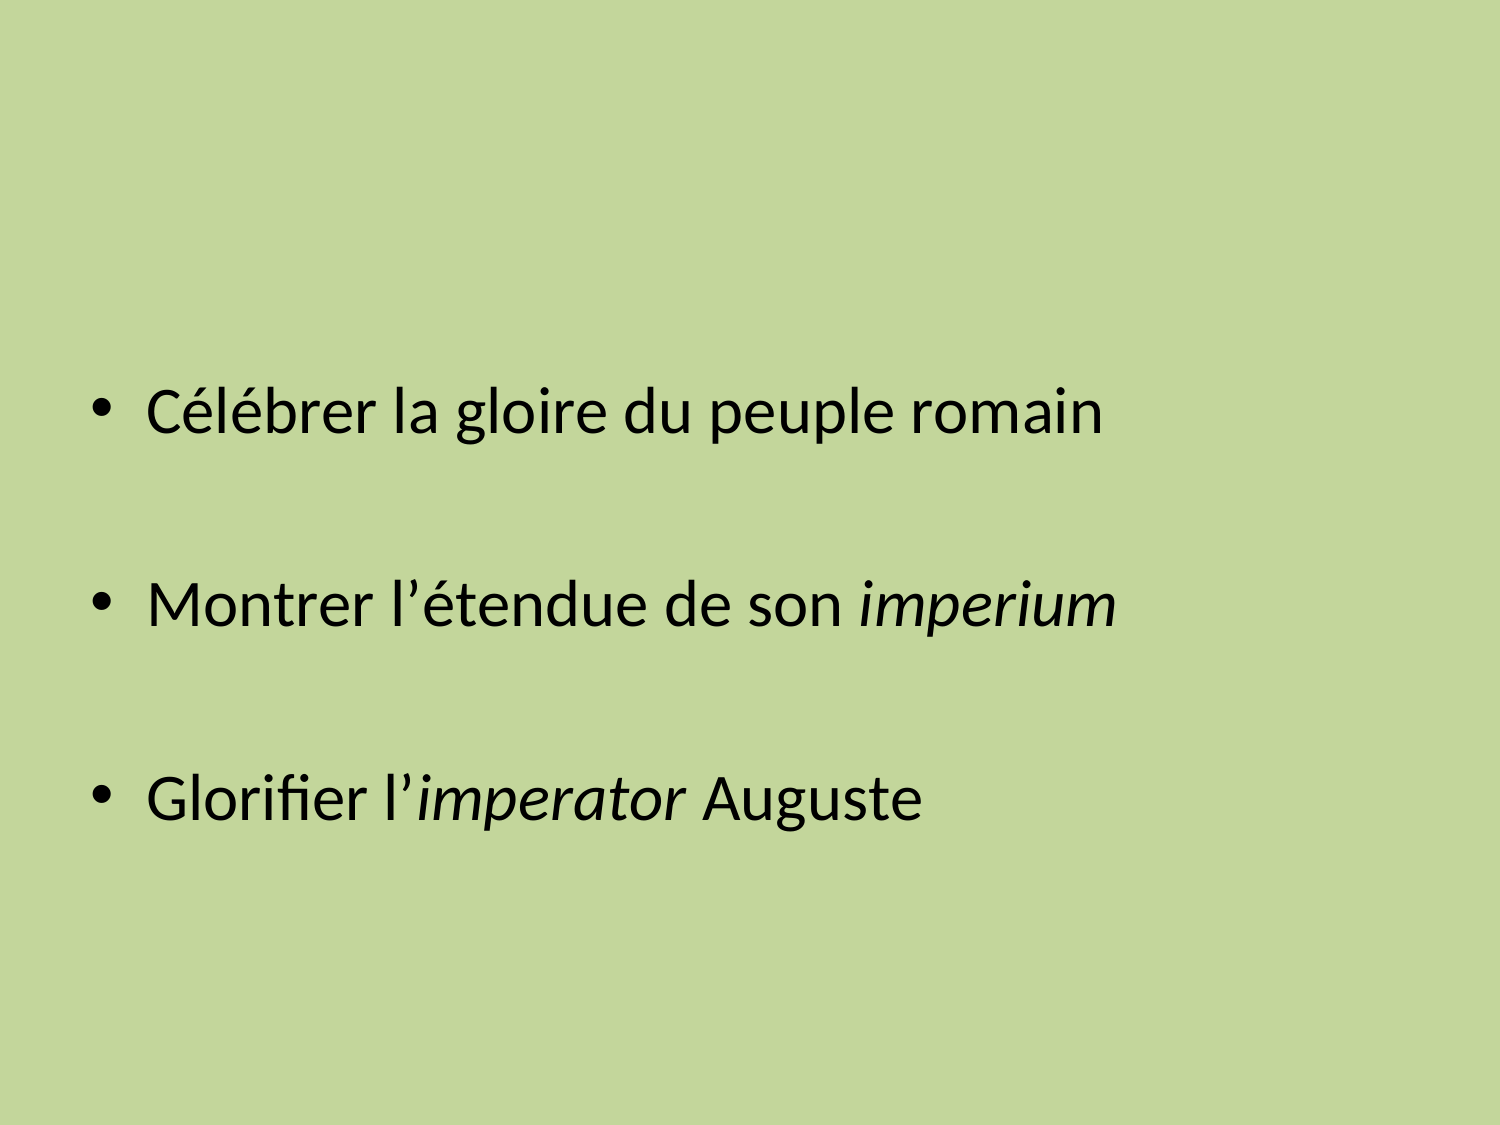

#
Célébrer la gloire du peuple romain
Montrer l’étendue de son imperium
Glorifier l’imperator Auguste